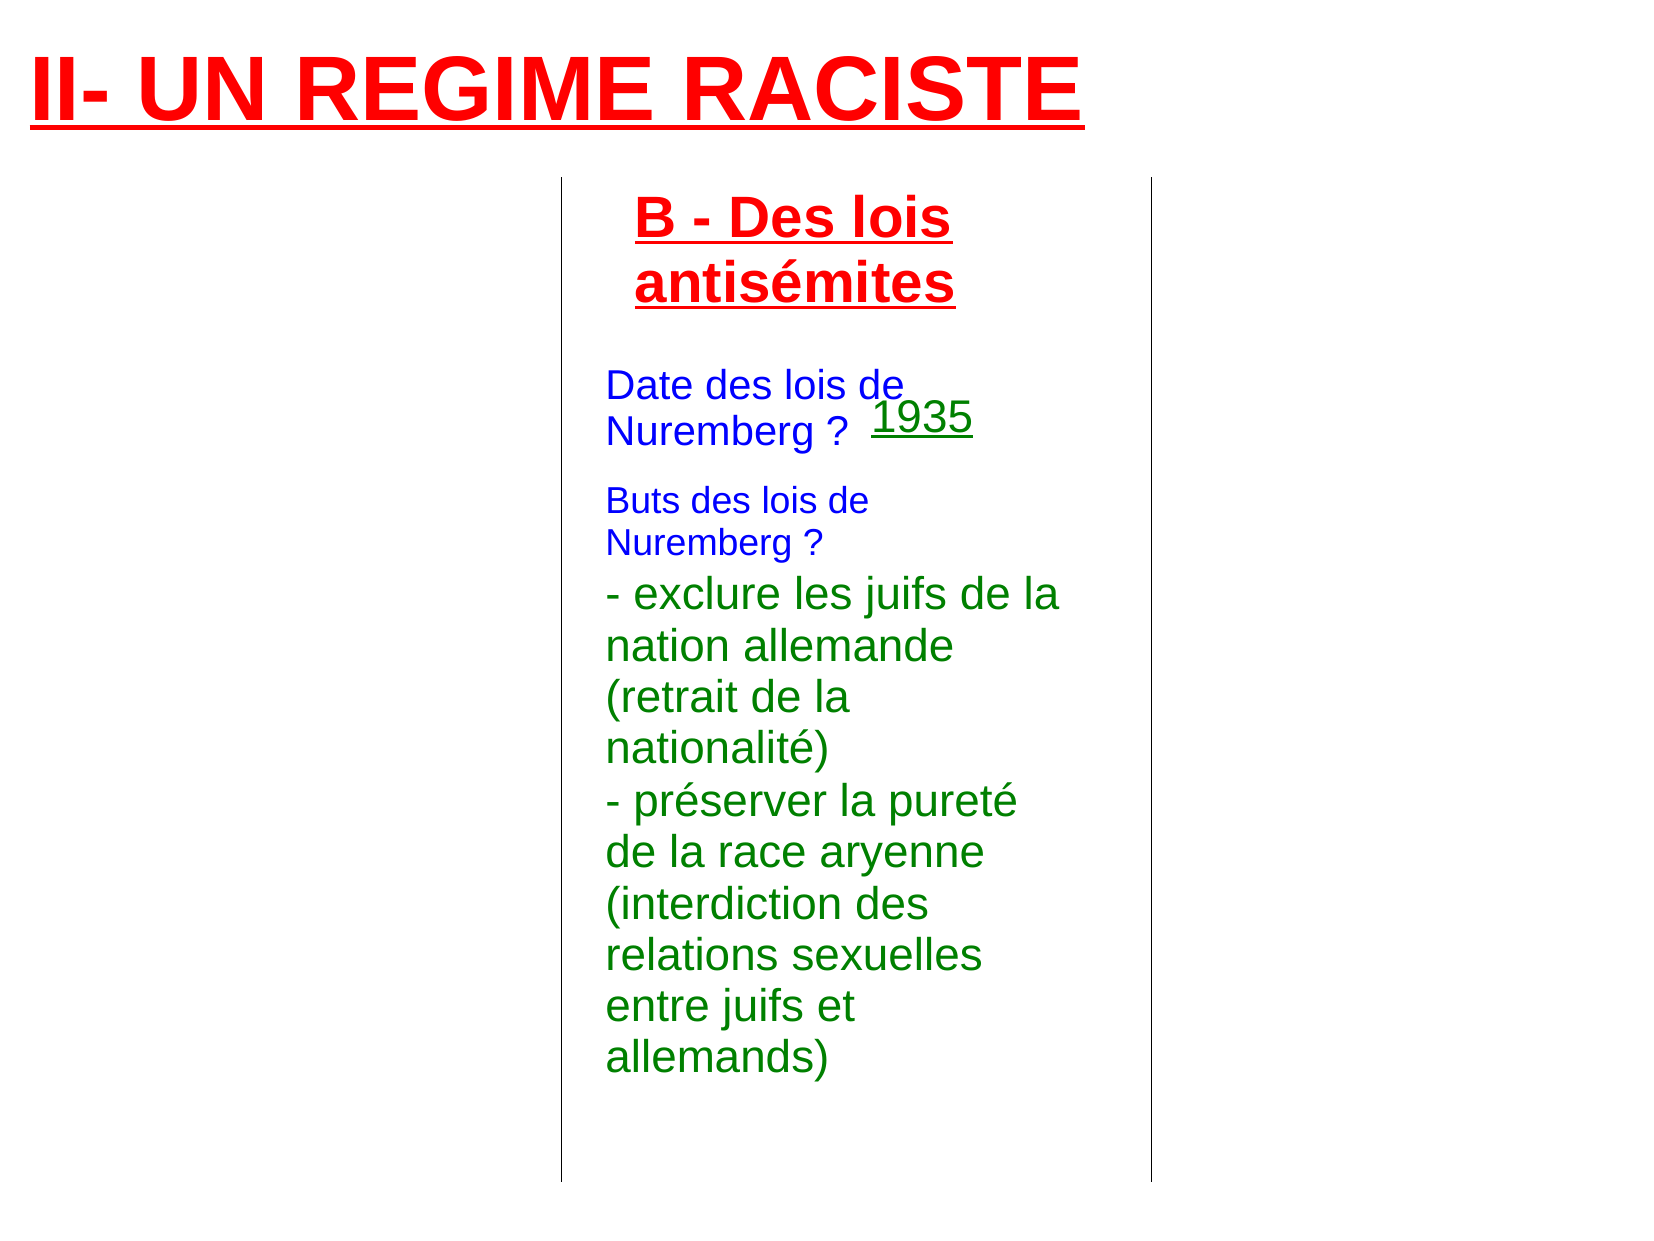

# II- UN REGIME RACISTE
B - Des lois antisémites
Date des lois de Nuremberg ?
1935
Buts des lois de Nuremberg ?
- exclure les juifs de la nation allemande (retrait de la nationalité)
- préserver la pureté de la race aryenne (interdiction des relations sexuelles entre juifs et allemands)